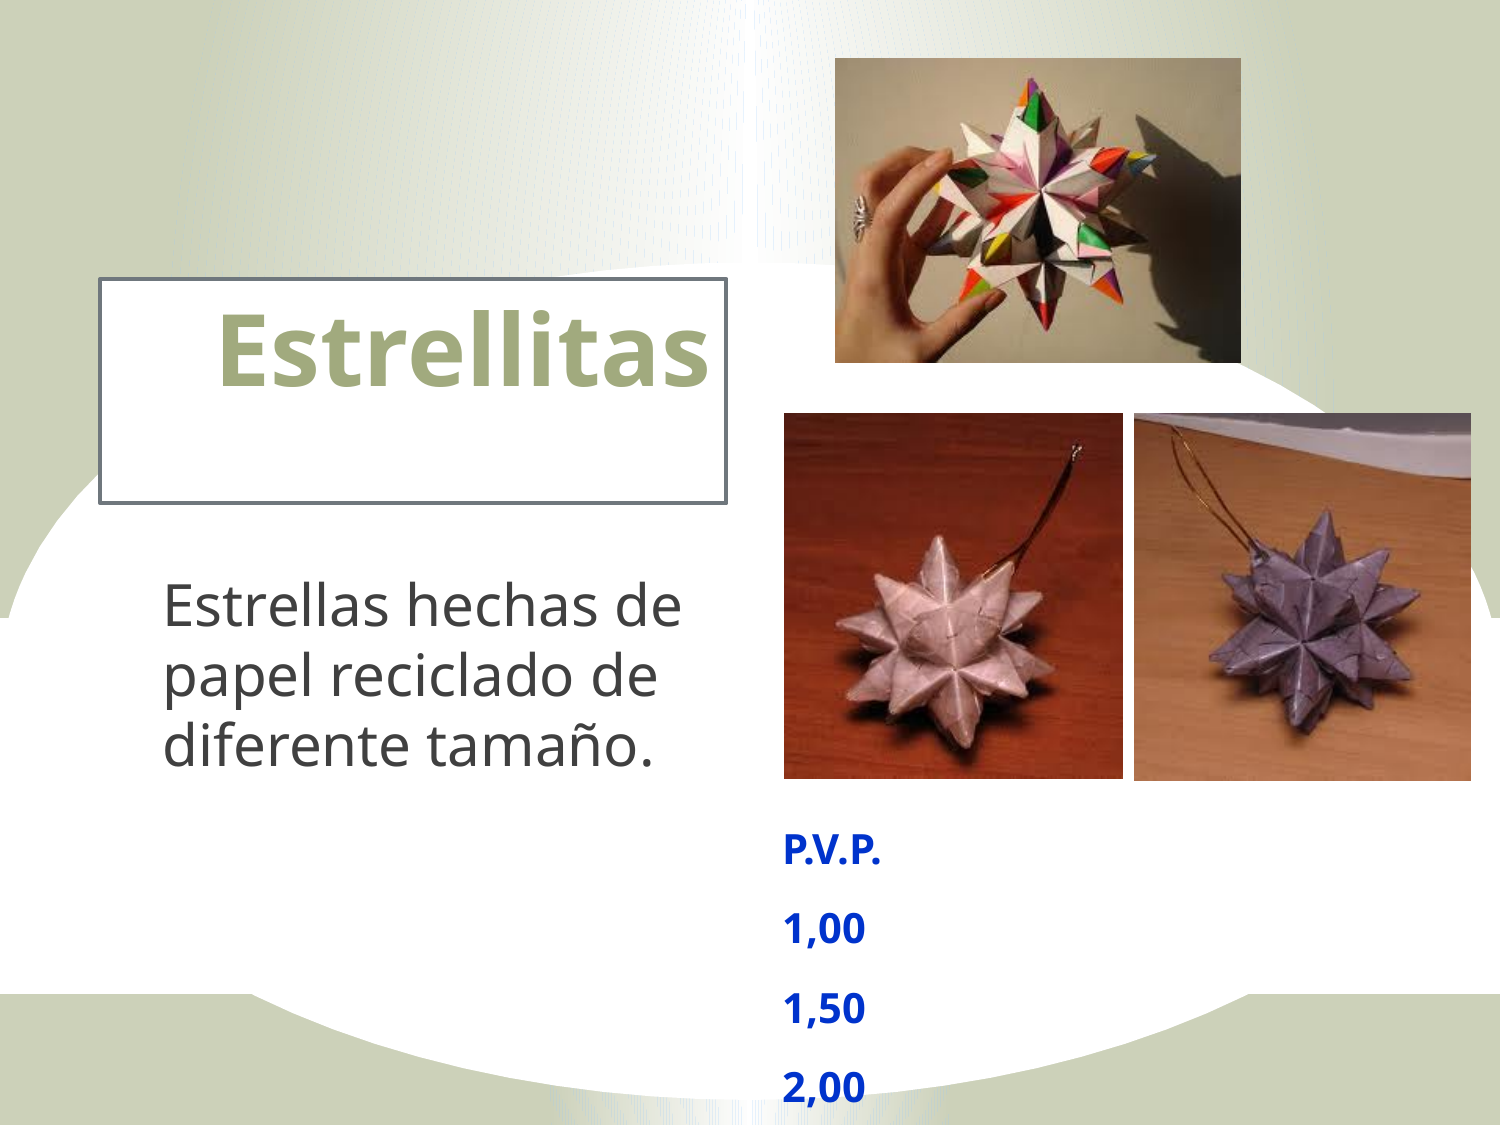

P.V.P.
1,00
1,50
2,00
# Estrellitas
Estrellas hechas de papel reciclado de diferente tamaño.